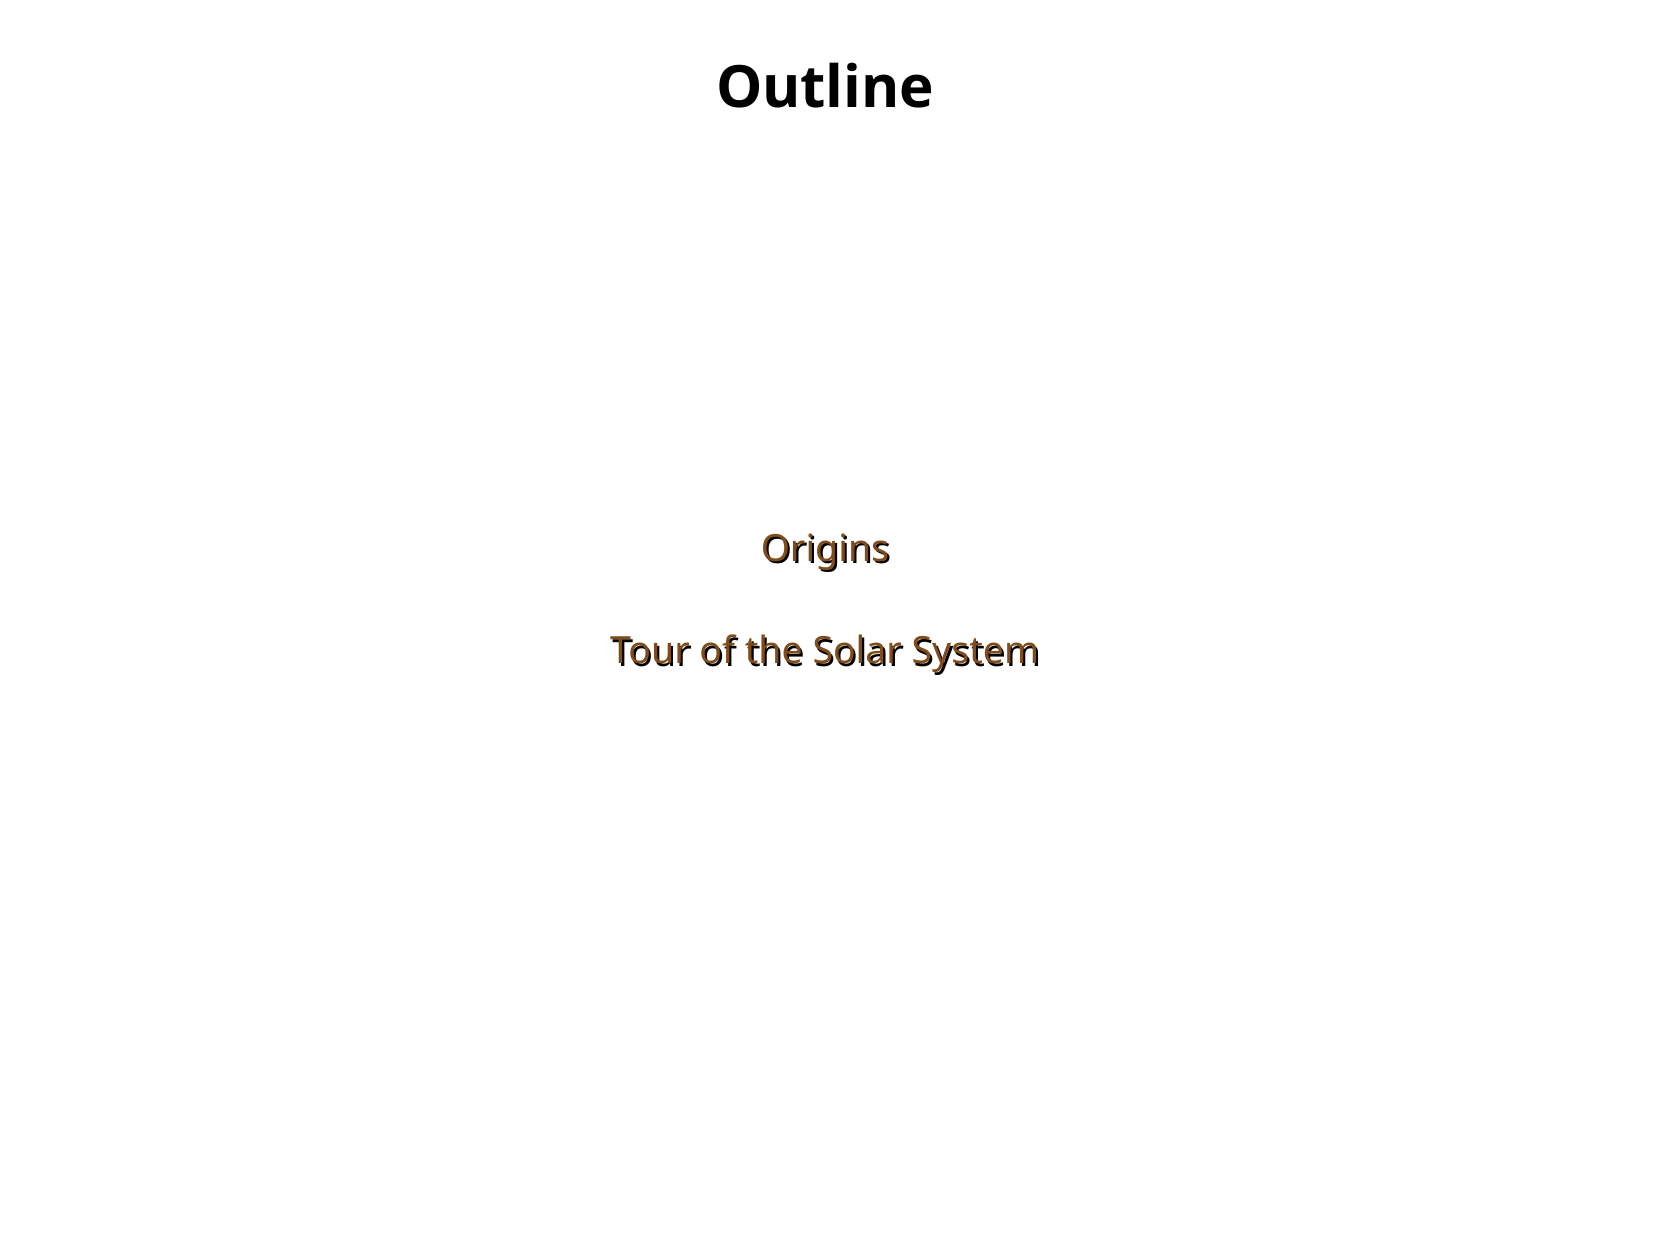

Outline
Origins
Tour of the Solar System